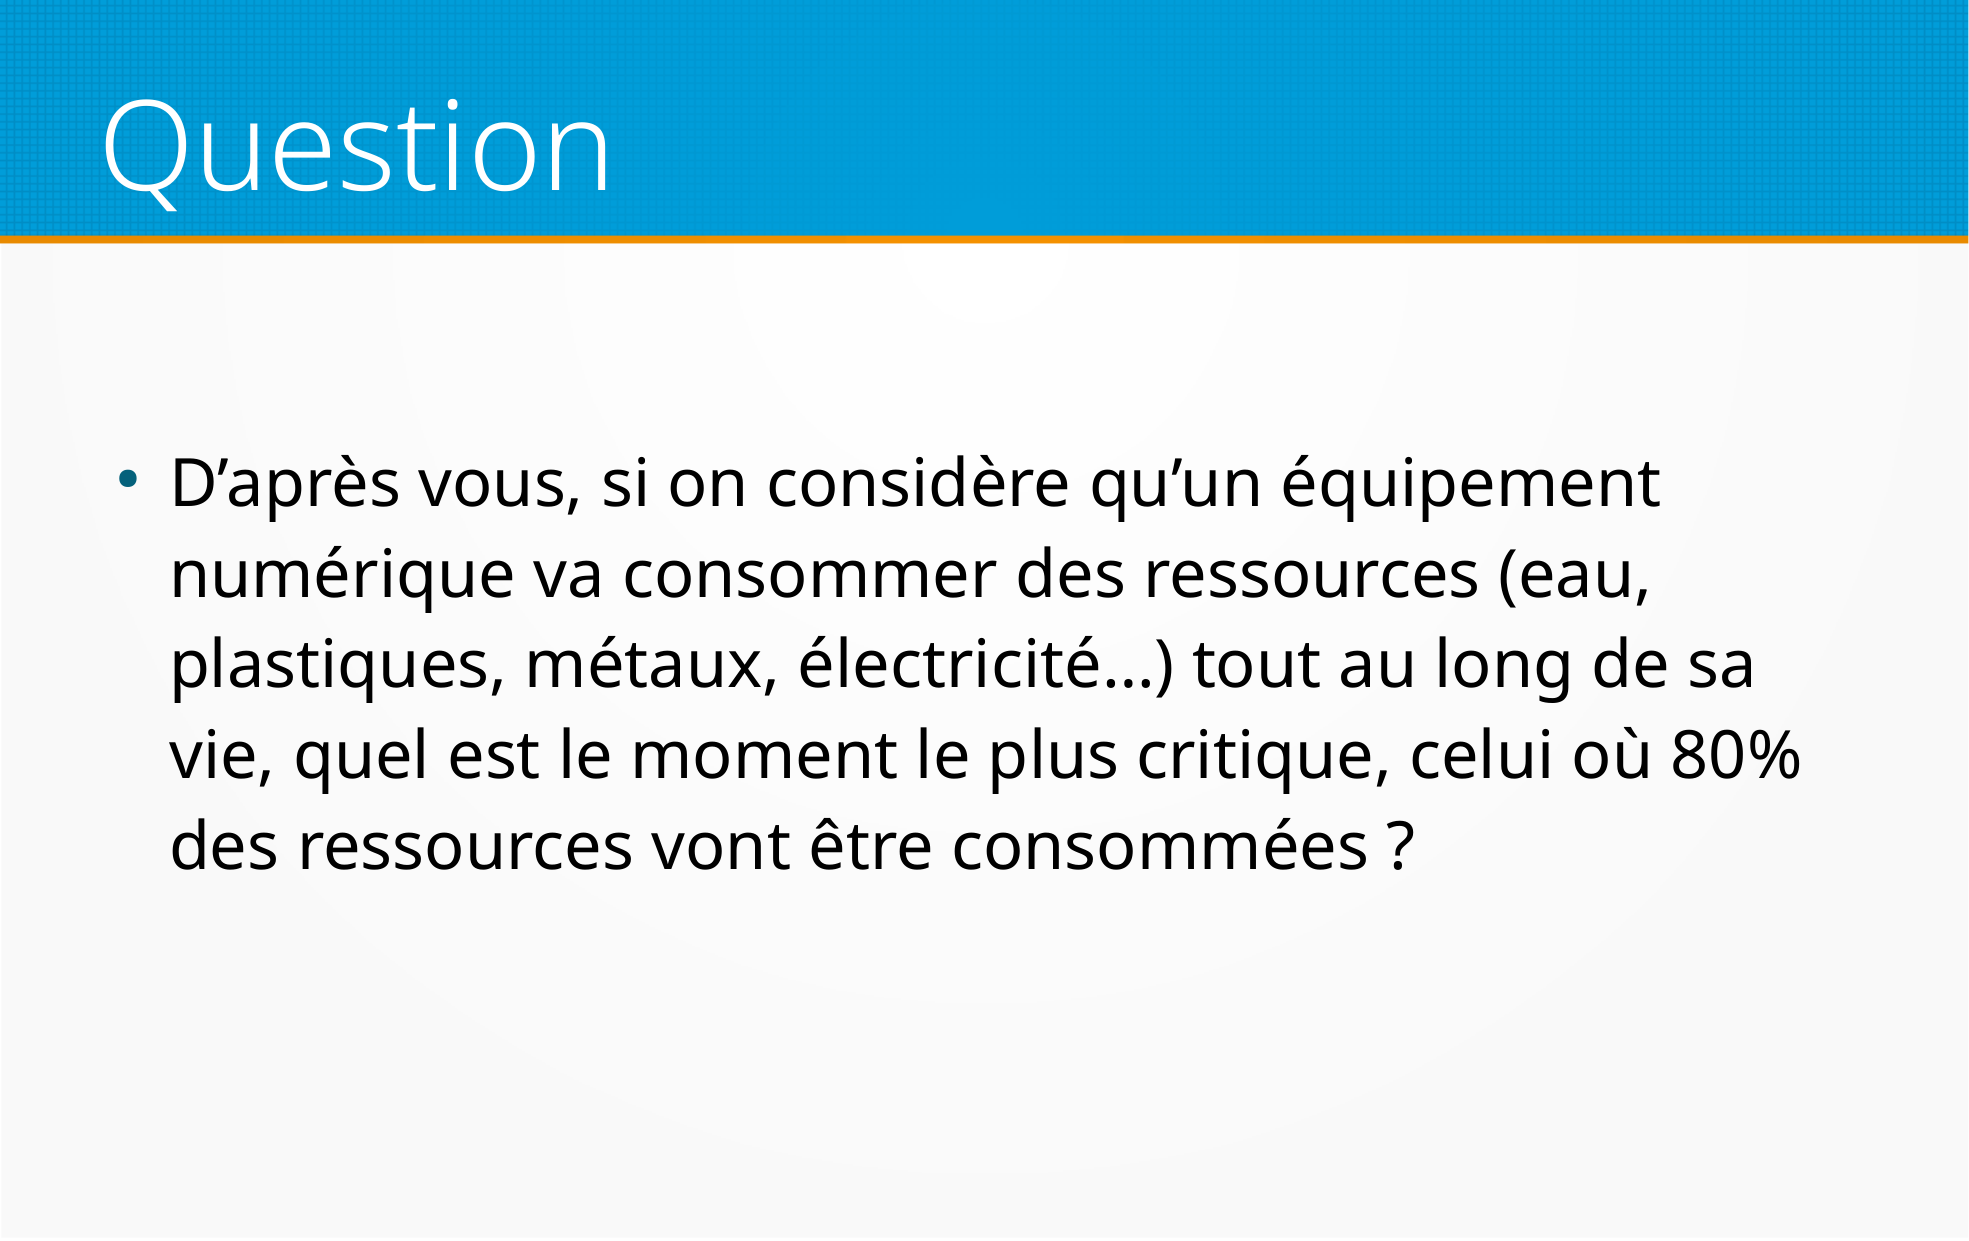

# Question
D’après vous, si on considère qu’un équipement numérique va consommer des ressources (eau, plastiques, métaux, électricité…) tout au long de sa vie, quel est le moment le plus critique, celui où 80% des ressources vont être consommées ?